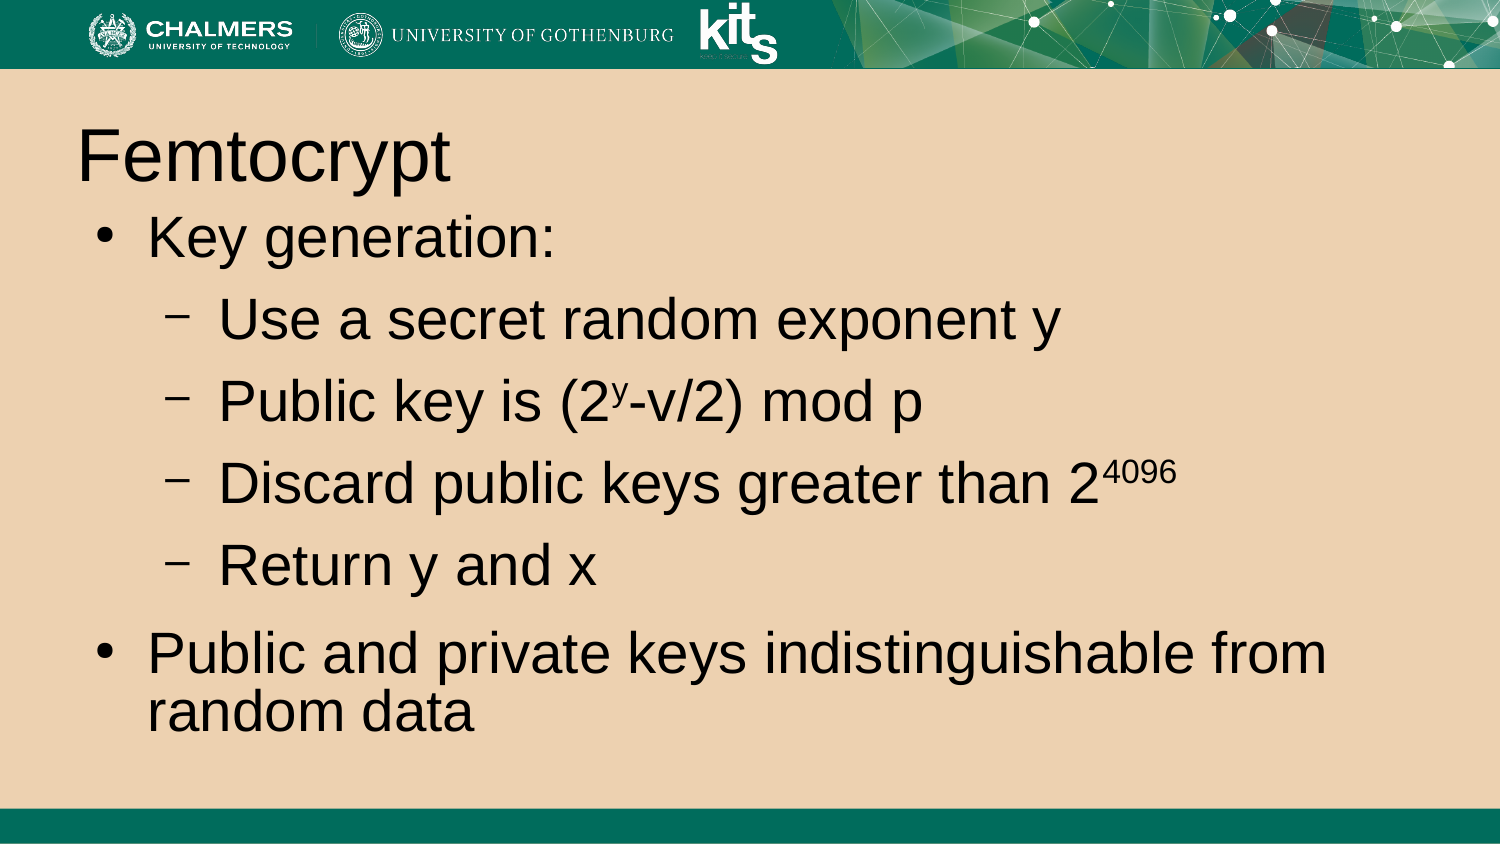

# Femtocrypt
Key generation:
Use a secret random exponent y
Public key is (2y-v/2) mod p
Discard public keys greater than 24096
Return y and x
Public and private keys indistinguishable from random data